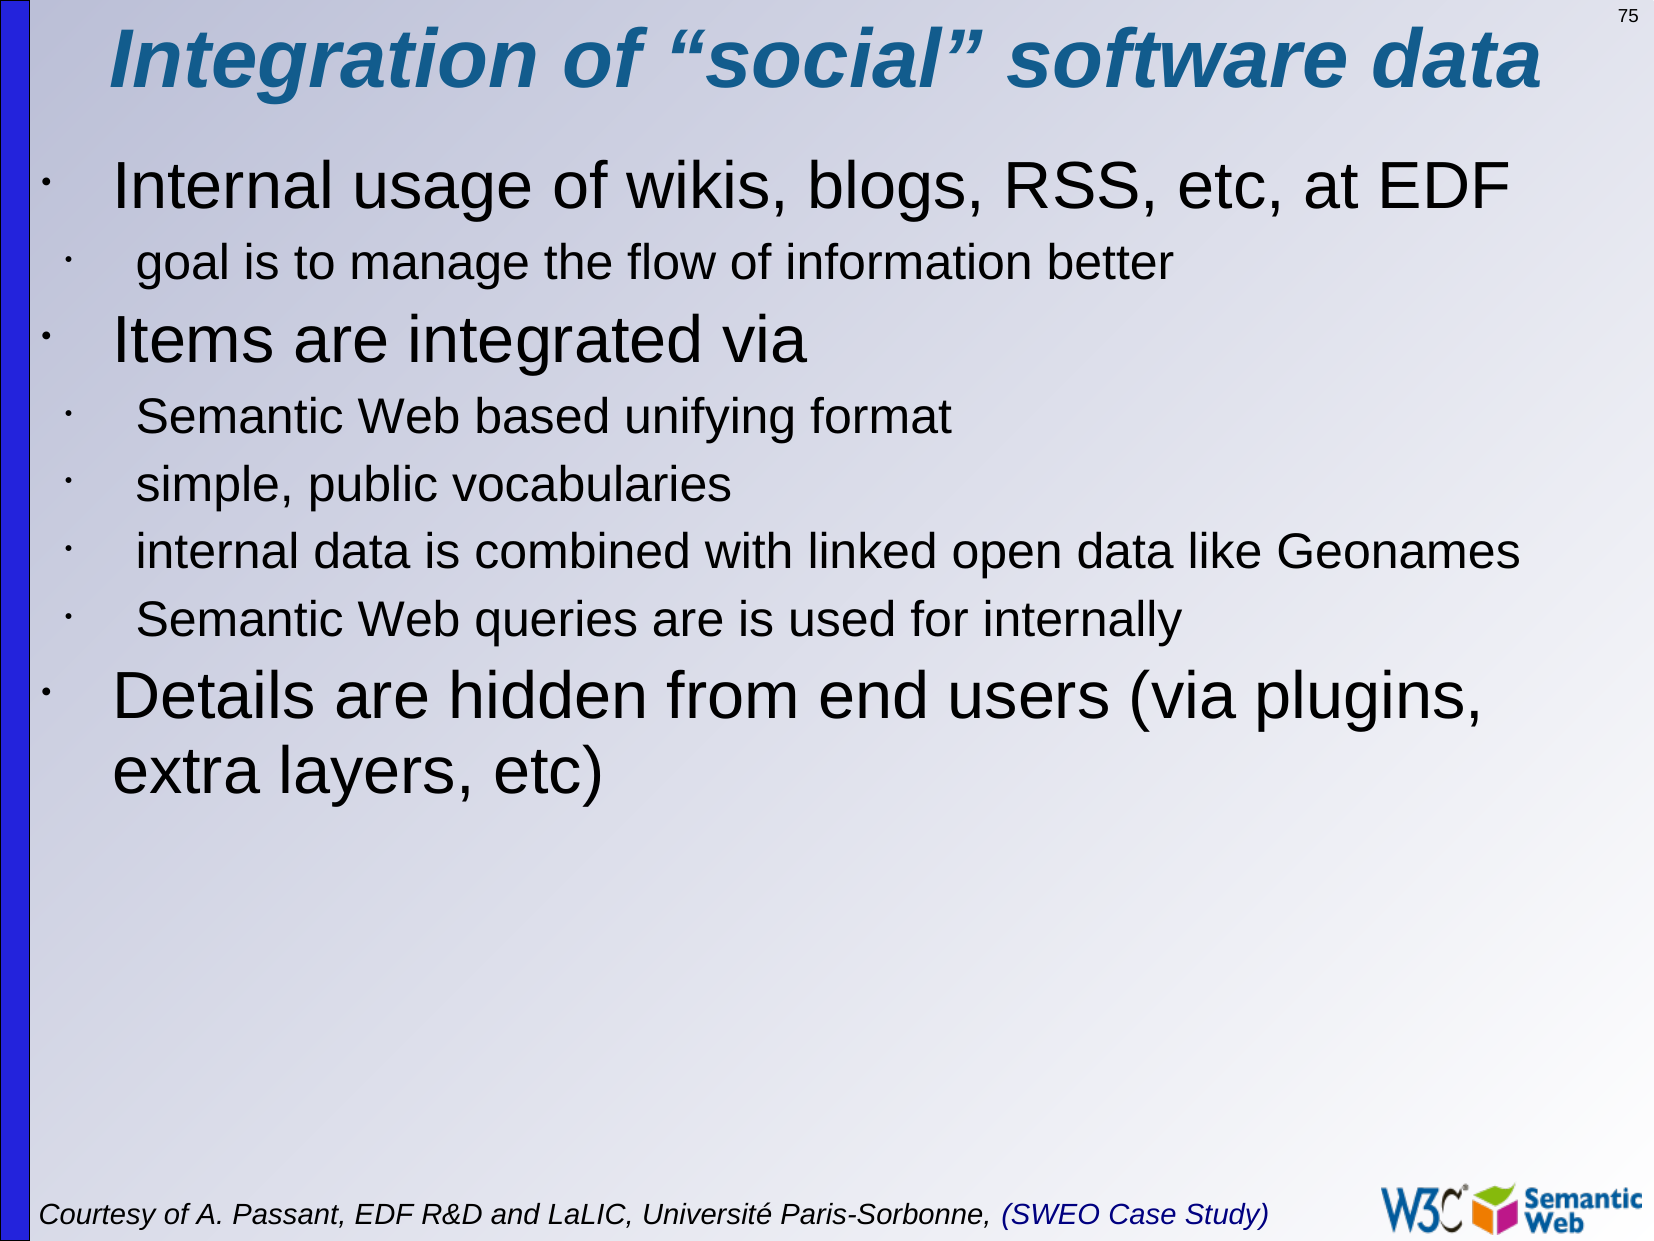

# Integration of “social” software data
Internal usage of wikis, blogs, RSS, etc, at EDF
goal is to manage the flow of information better
Items are integrated via
Semantic Web based unifying format
simple, public vocabularies
internal data is combined with linked open data like Geonames
Semantic Web queries are is used for internally
Details are hidden from end users (via plugins, extra layers, etc)
Courtesy of A. Passant, EDF R&D and LaLIC, Université Paris-Sorbonne, (SWEO Case Study)